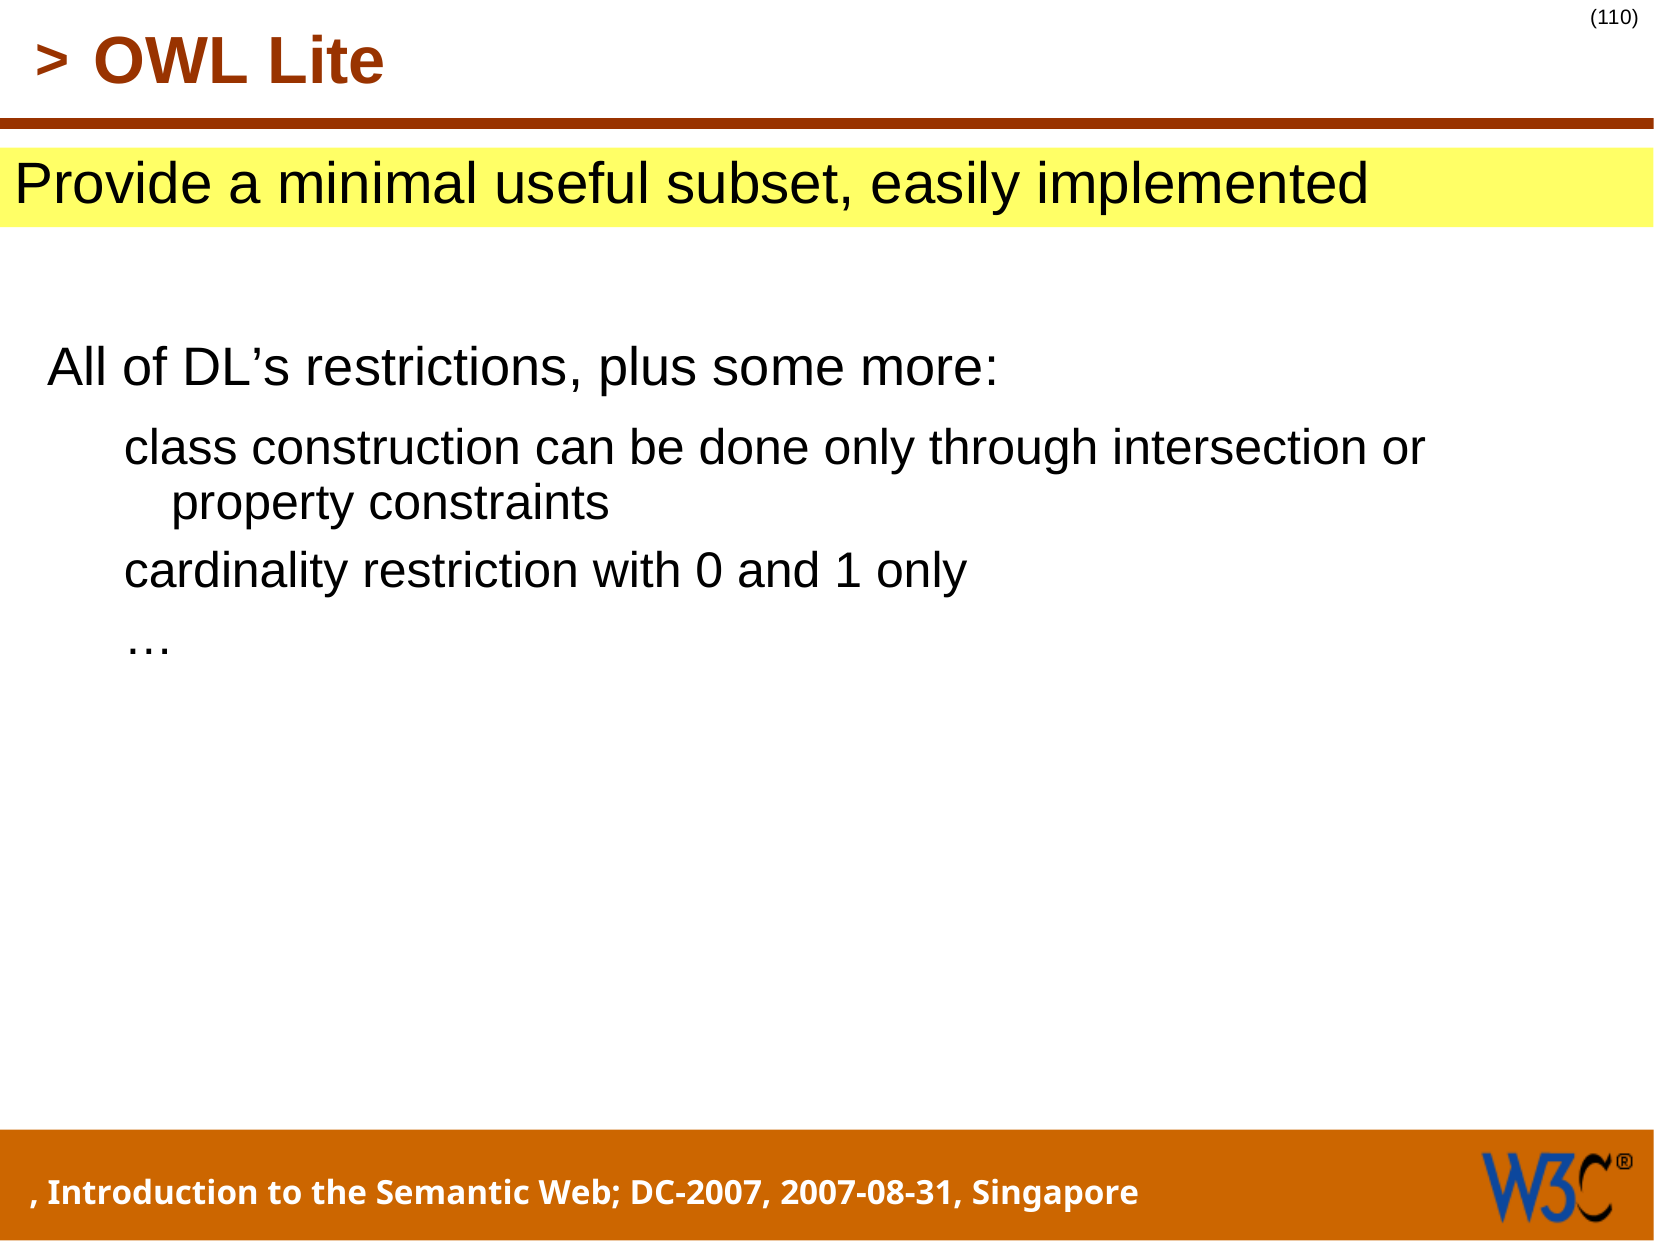

# OWL Lite
Provide a minimal useful subset, easily implemented
All of DL’s restrictions, plus some more:
class construction can be done only through intersection or property constraints
cardinality restriction with 0 and 1 only
…